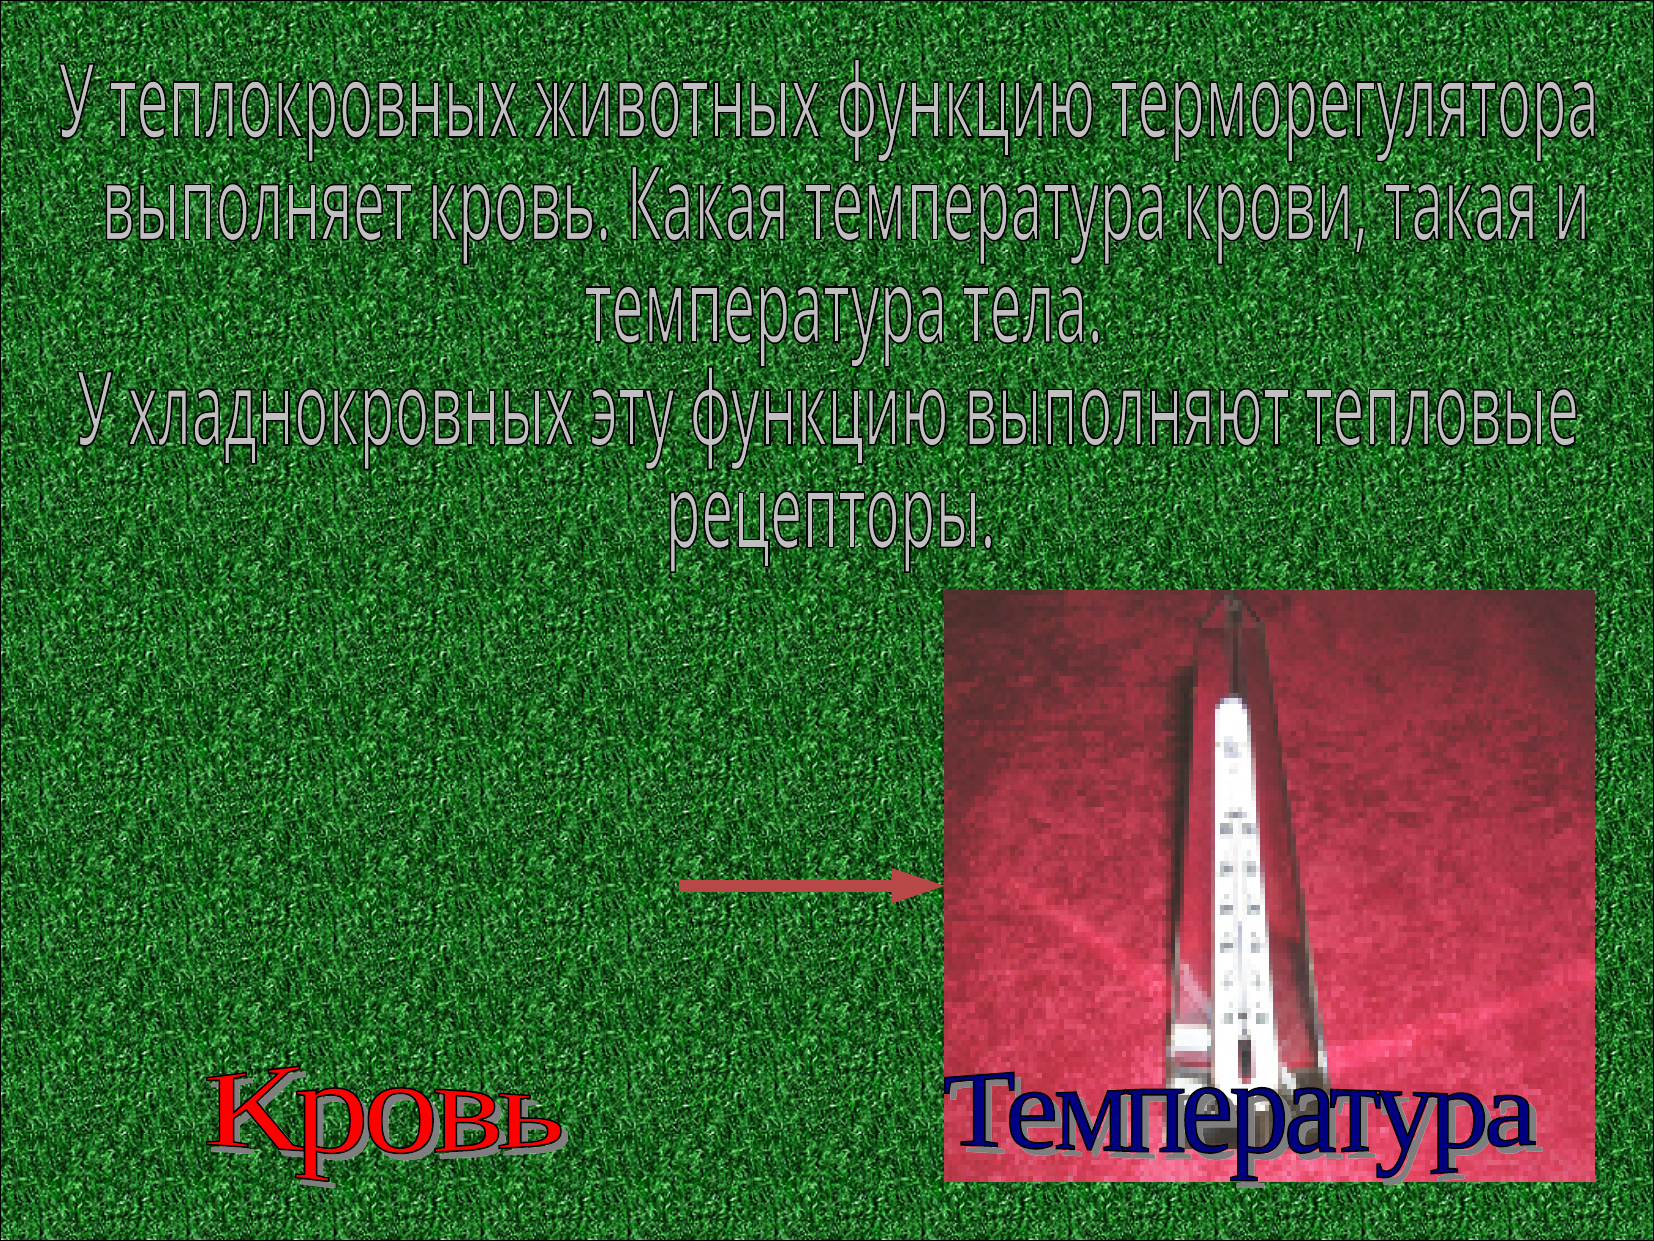

У теплокровных животных функцию терморегулятора
 выполняет кровь. Какая температура крови, такая и
 температура тела.
У хладнокровных эту функцию выполняют тепловые
рецепторы.
Температура
Кровь